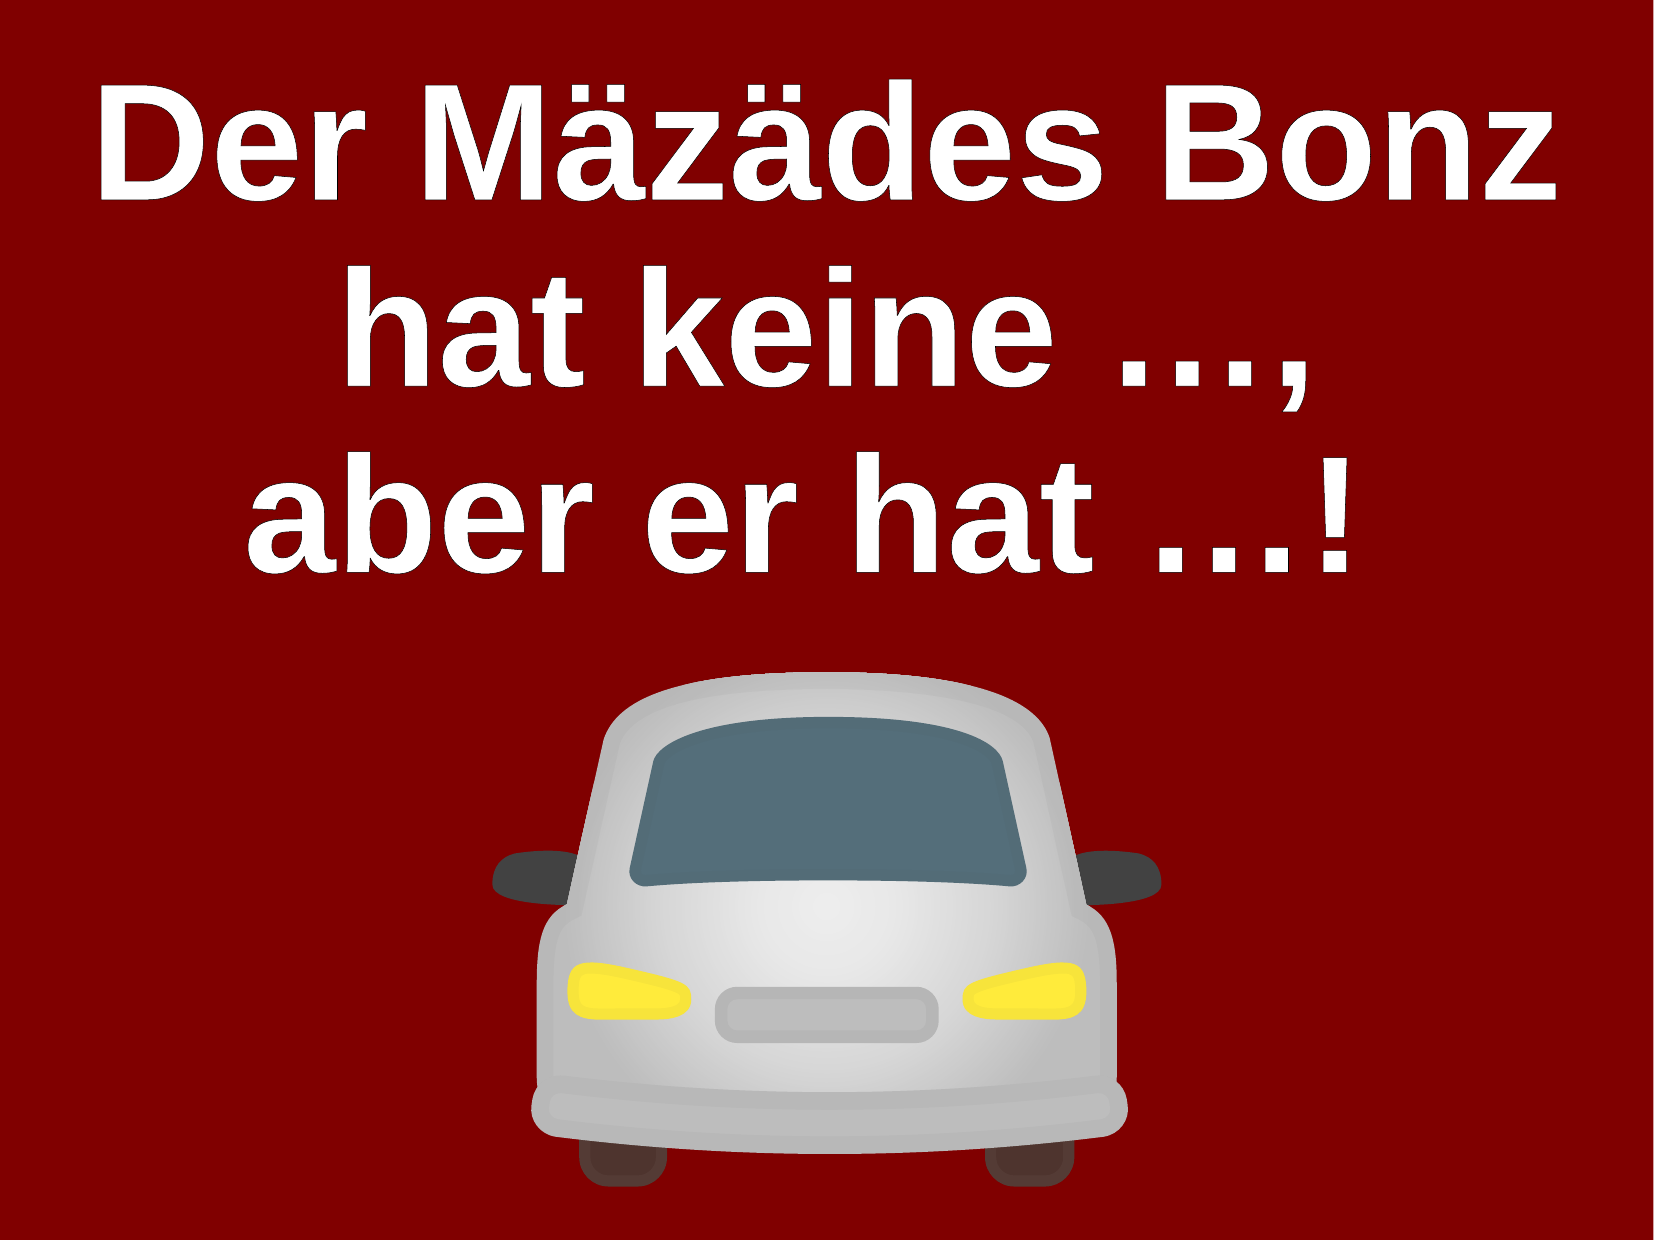

Der Mäzädes Bonz hat keine …,
aber er hat …!